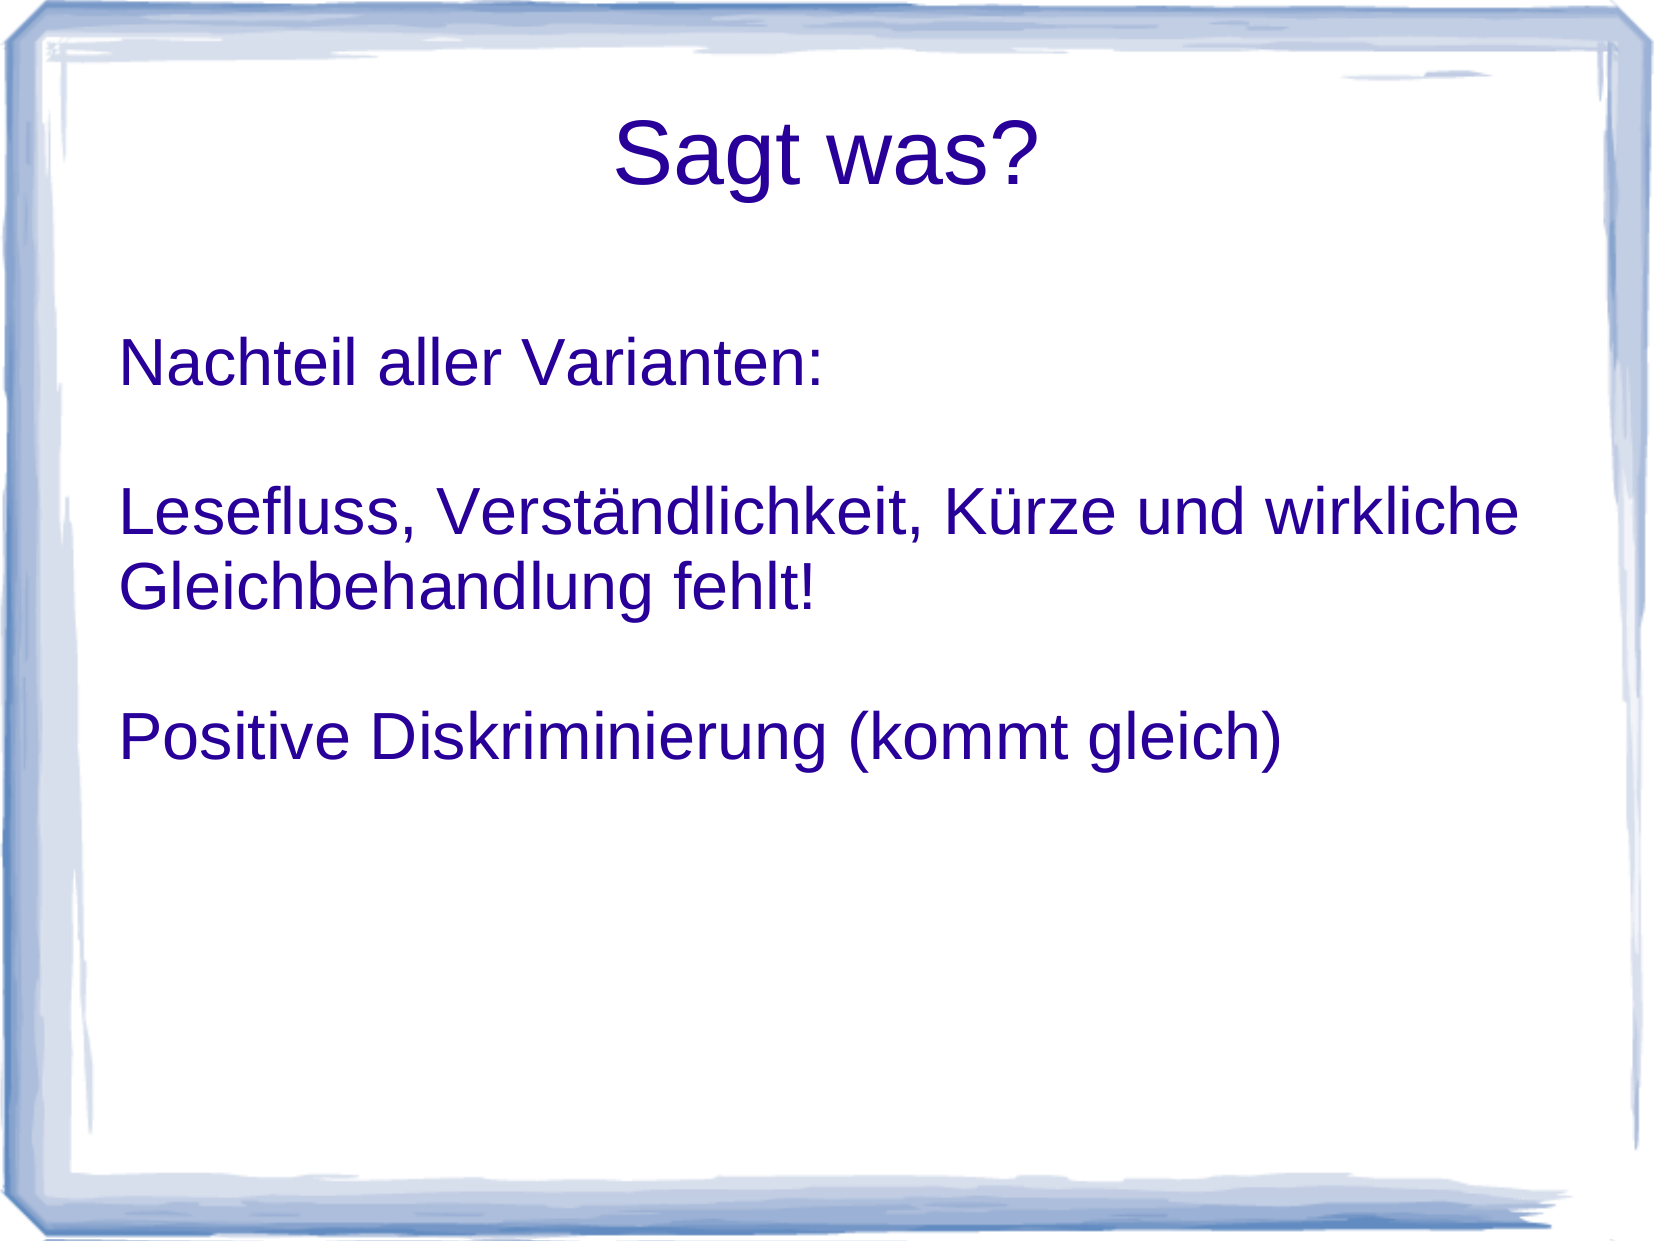

# Sagt was?
Nachteil aller Varianten:
Lesefluss, Verständlichkeit, Kürze und wirkliche Gleichbehandlung fehlt!
Positive Diskriminierung (kommt gleich)